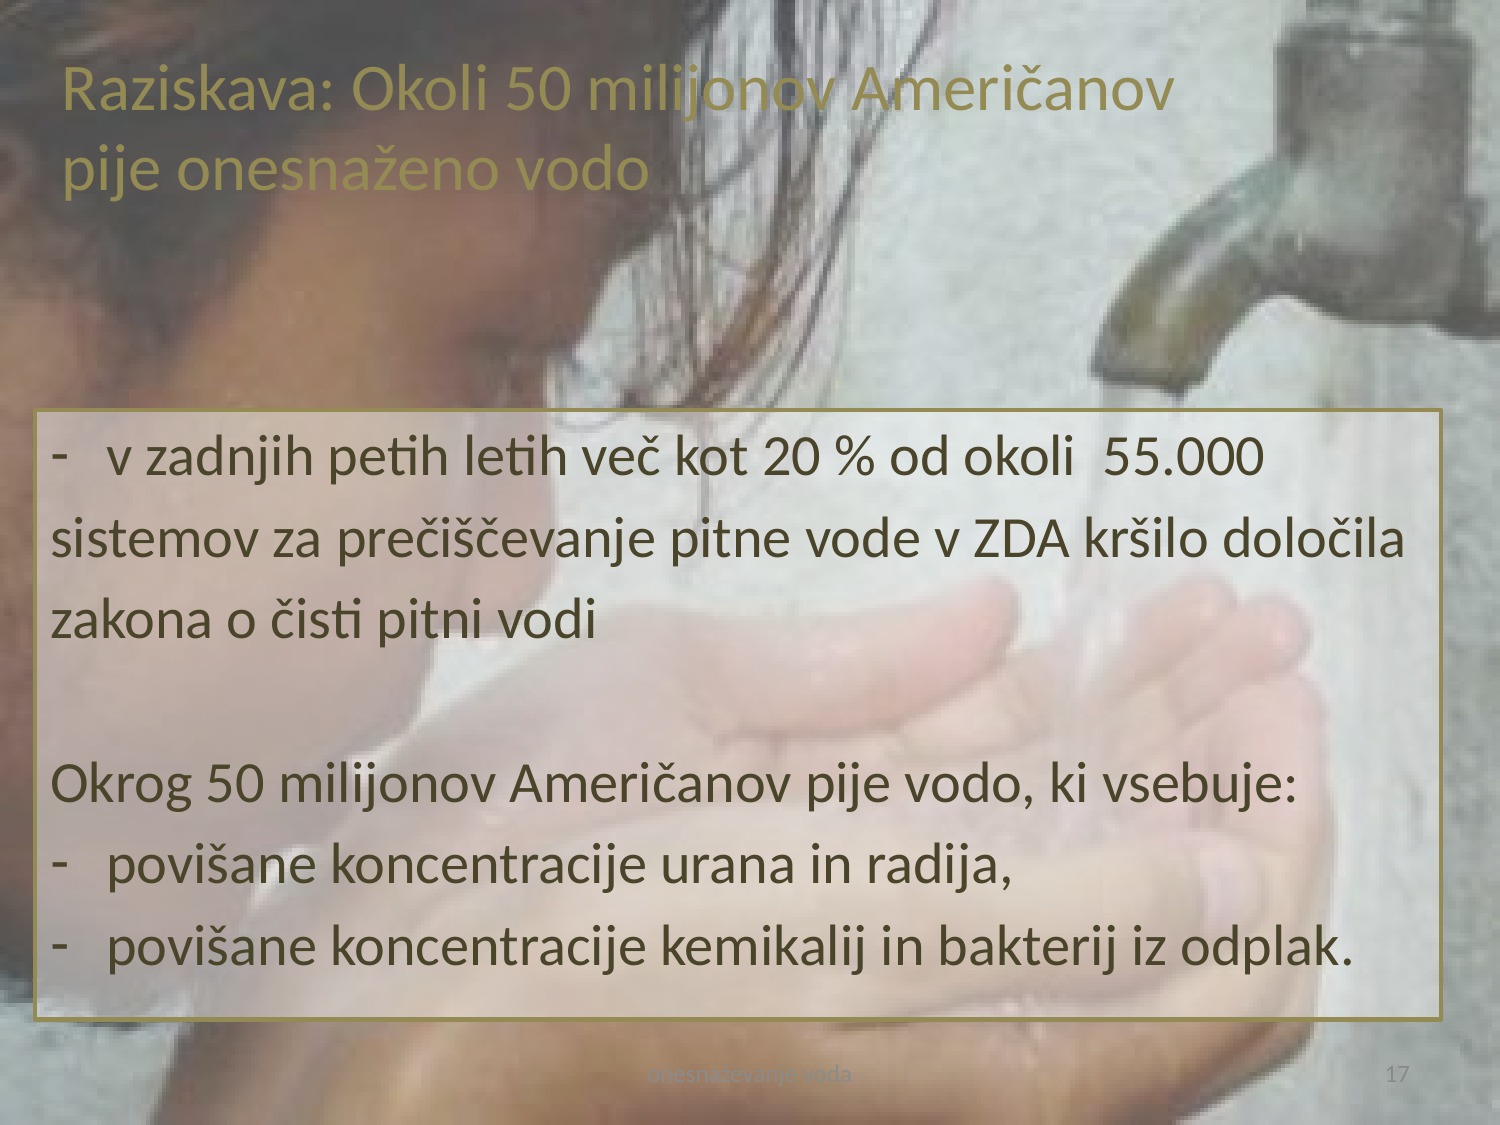

# Raziskava: Okoli 50 milijonov Američanov pije onesnaženo vodo
v zadnjih petih letih več kot 20 % od okoli 55.000
sistemov za prečiščevanje pitne vode v ZDA kršilo določila
zakona o čisti pitni vodi
Okrog 50 milijonov Američanov pije vodo, ki vsebuje:
povišane koncentracije urana in radija,
povišane koncentracije kemikalij in bakterij iz odplak.
onesnaževanje voda